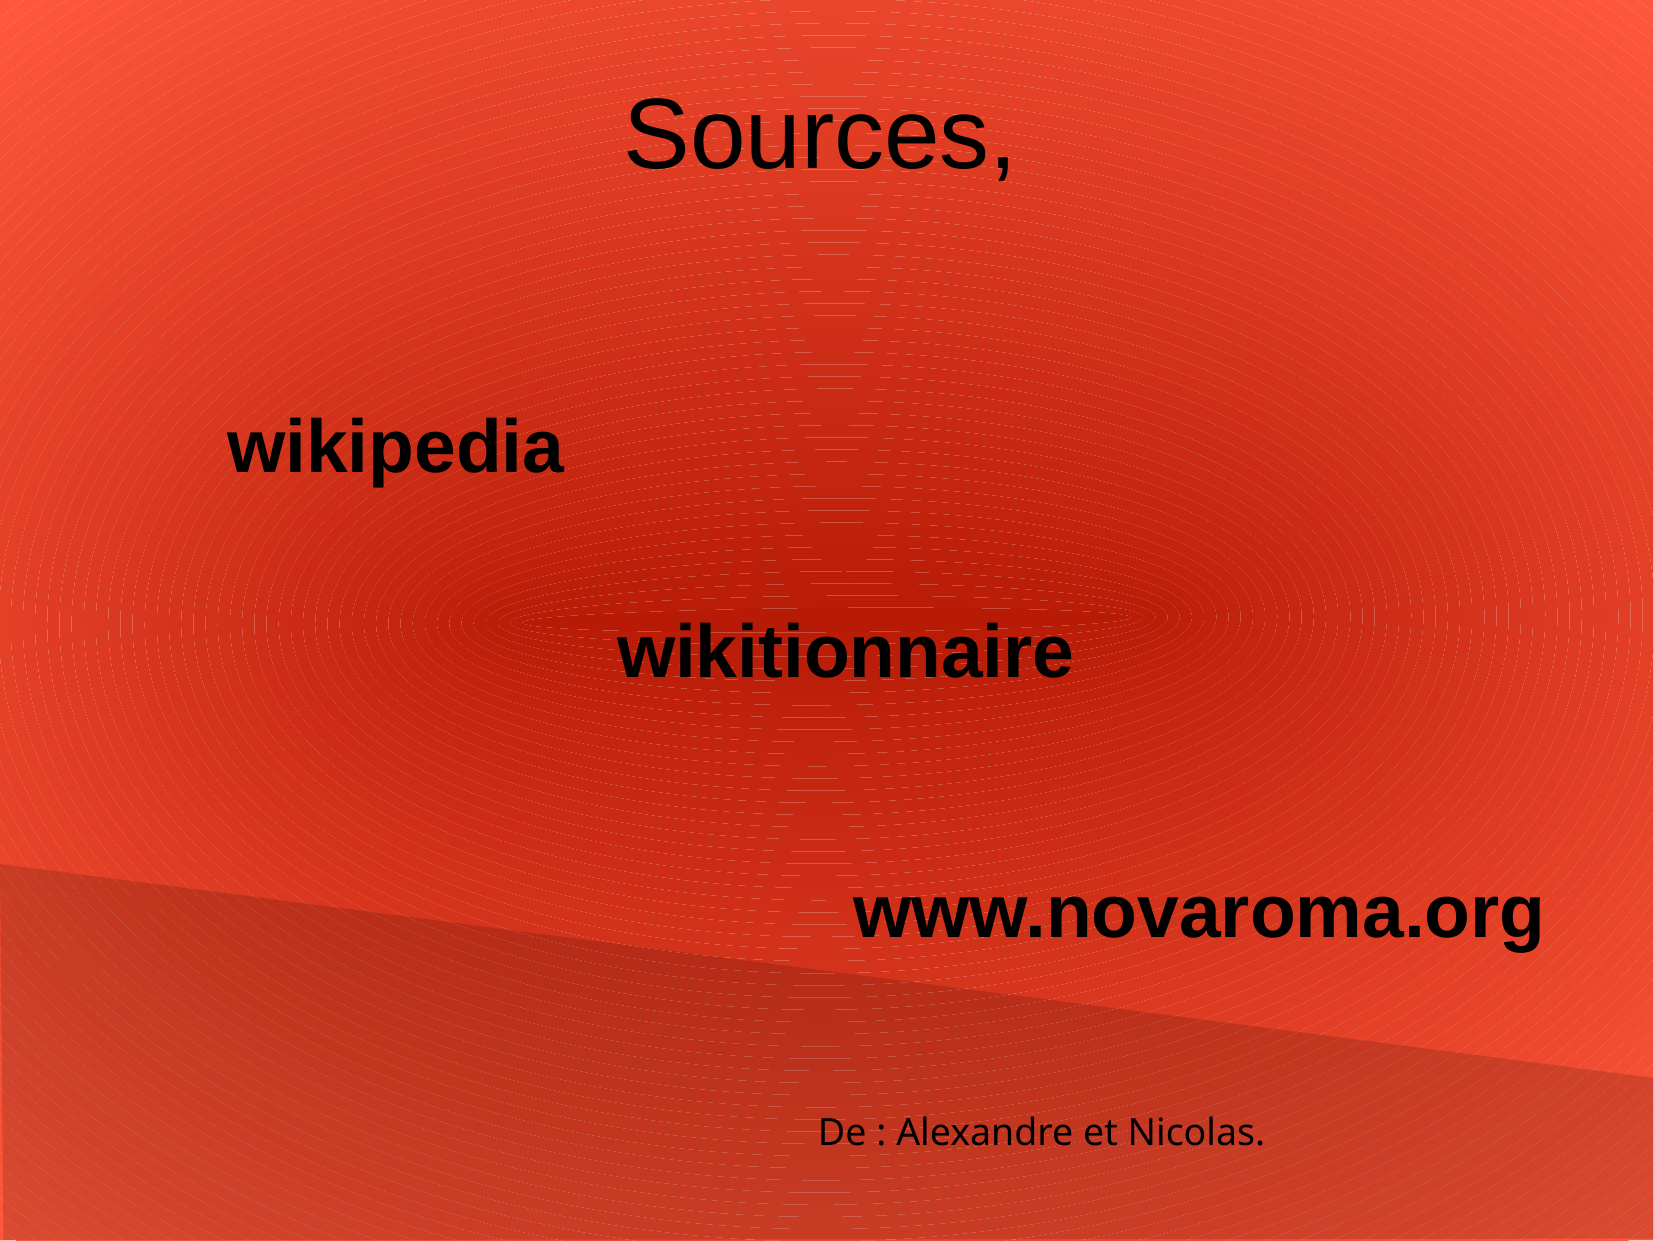

Sources,
wikipedia
wikitionnaire
www.novaroma.org
De : Alexandre et Nicolas.